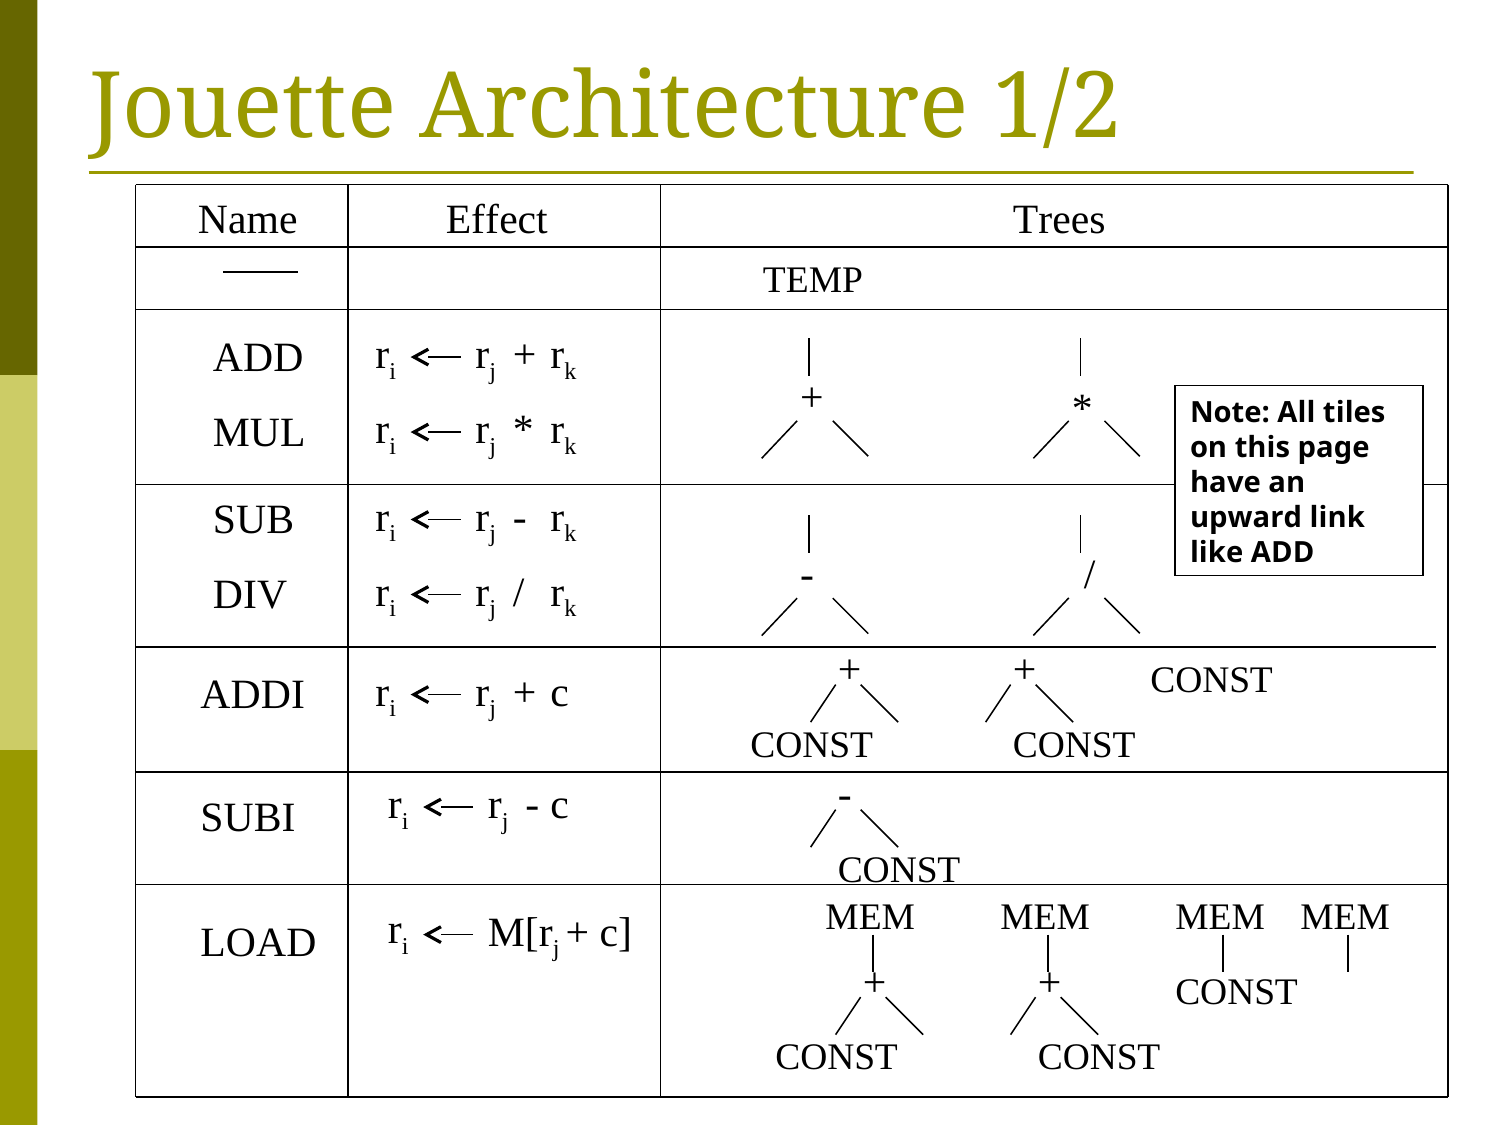

# Jouette Architecture 1/2
Name
Effect
Trees
TEMP
ri
rj
+
rk
ADD
+
*
Note: All tiles on this page have an upward link like ADD
ri
rj
*
rk
MUL
ri
rj
-
rk
SUB
-
/
ri
rj
/
rk
DIV
+
+
CONST
ri
rj
+
c
ADDI
CONST
CONST
-
ri
rj
-
c
SUBI
CONST
MEM
MEM
MEM
MEM
ri
M[rj + c]
LOAD
+
+
CONST
CONST
CONST